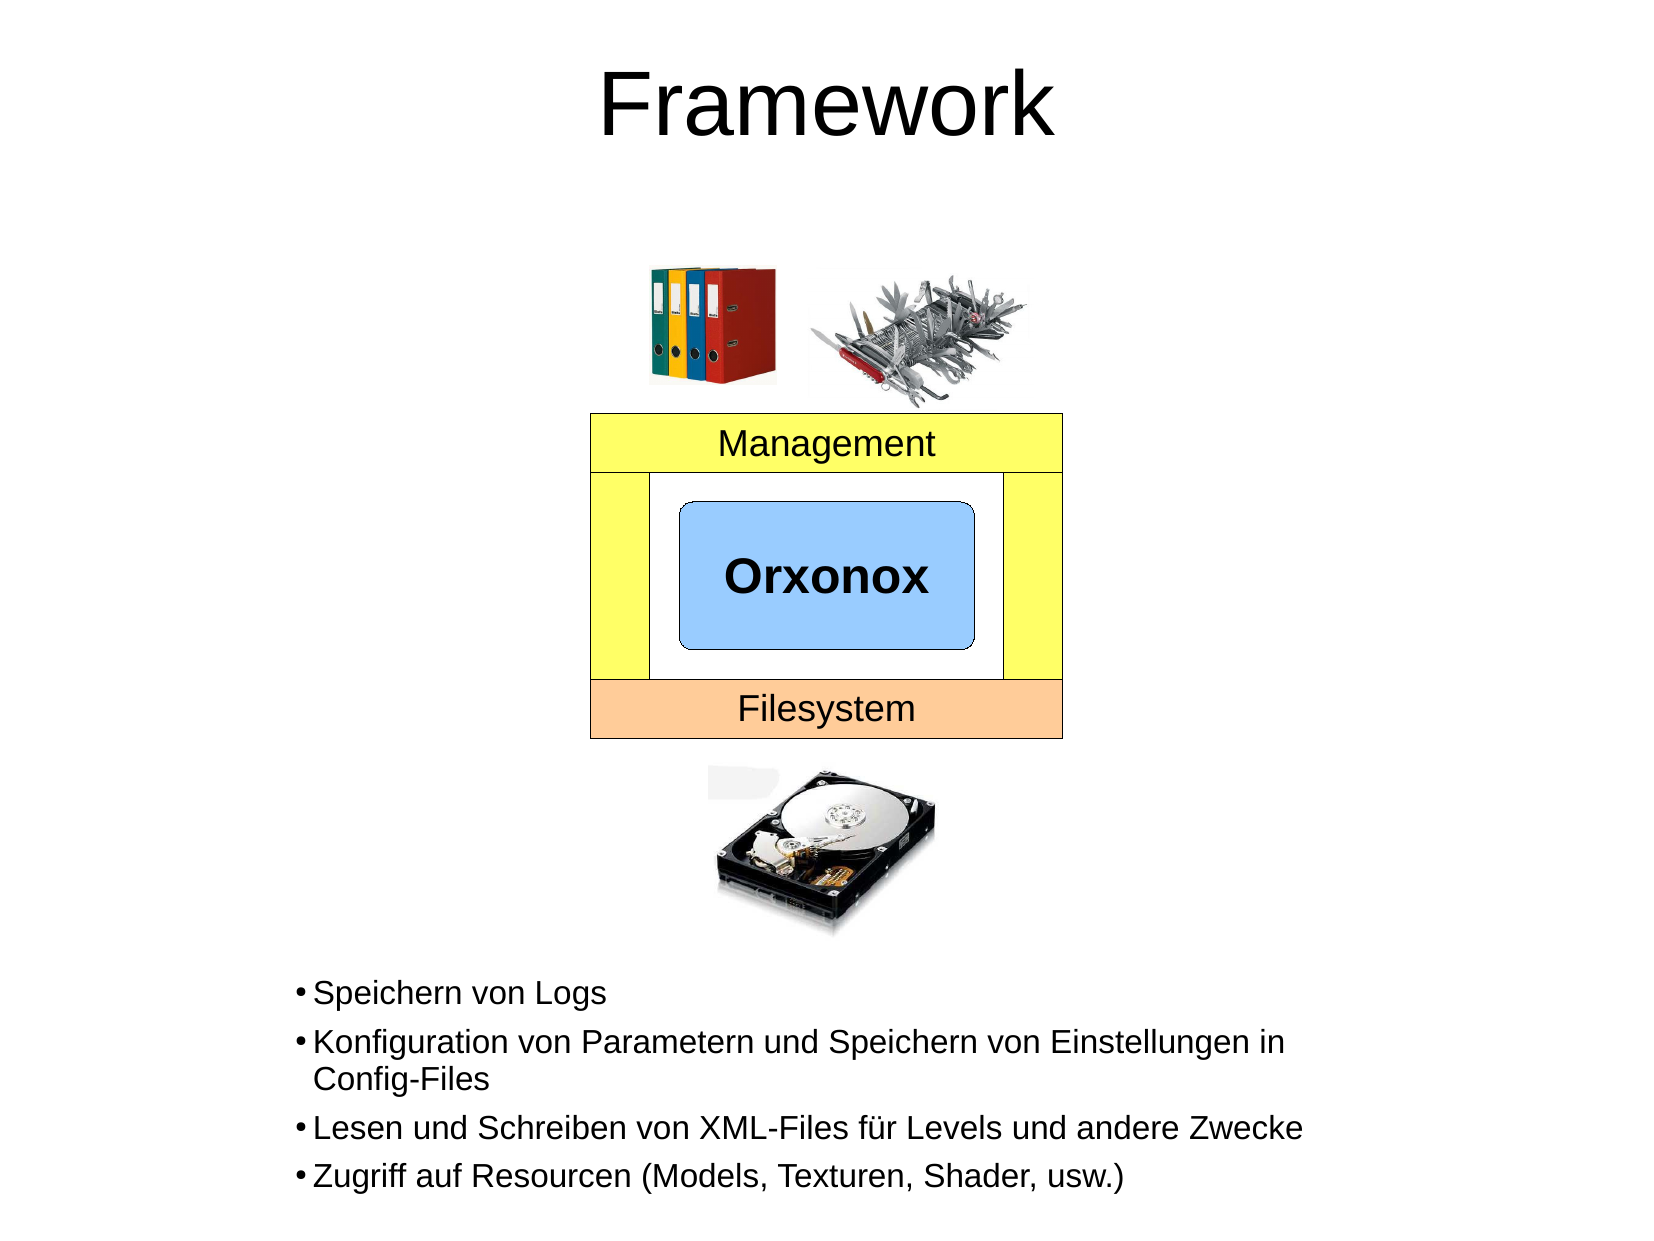

# Framework
Management
Orxonox
Filesystem
Speichern von Logs
Konfiguration von Parametern und Speichern von Einstellungen in Config-Files
Lesen und Schreiben von XML-Files für Levels und andere Zwecke
Zugriff auf Resourcen (Models, Texturen, Shader, usw.)